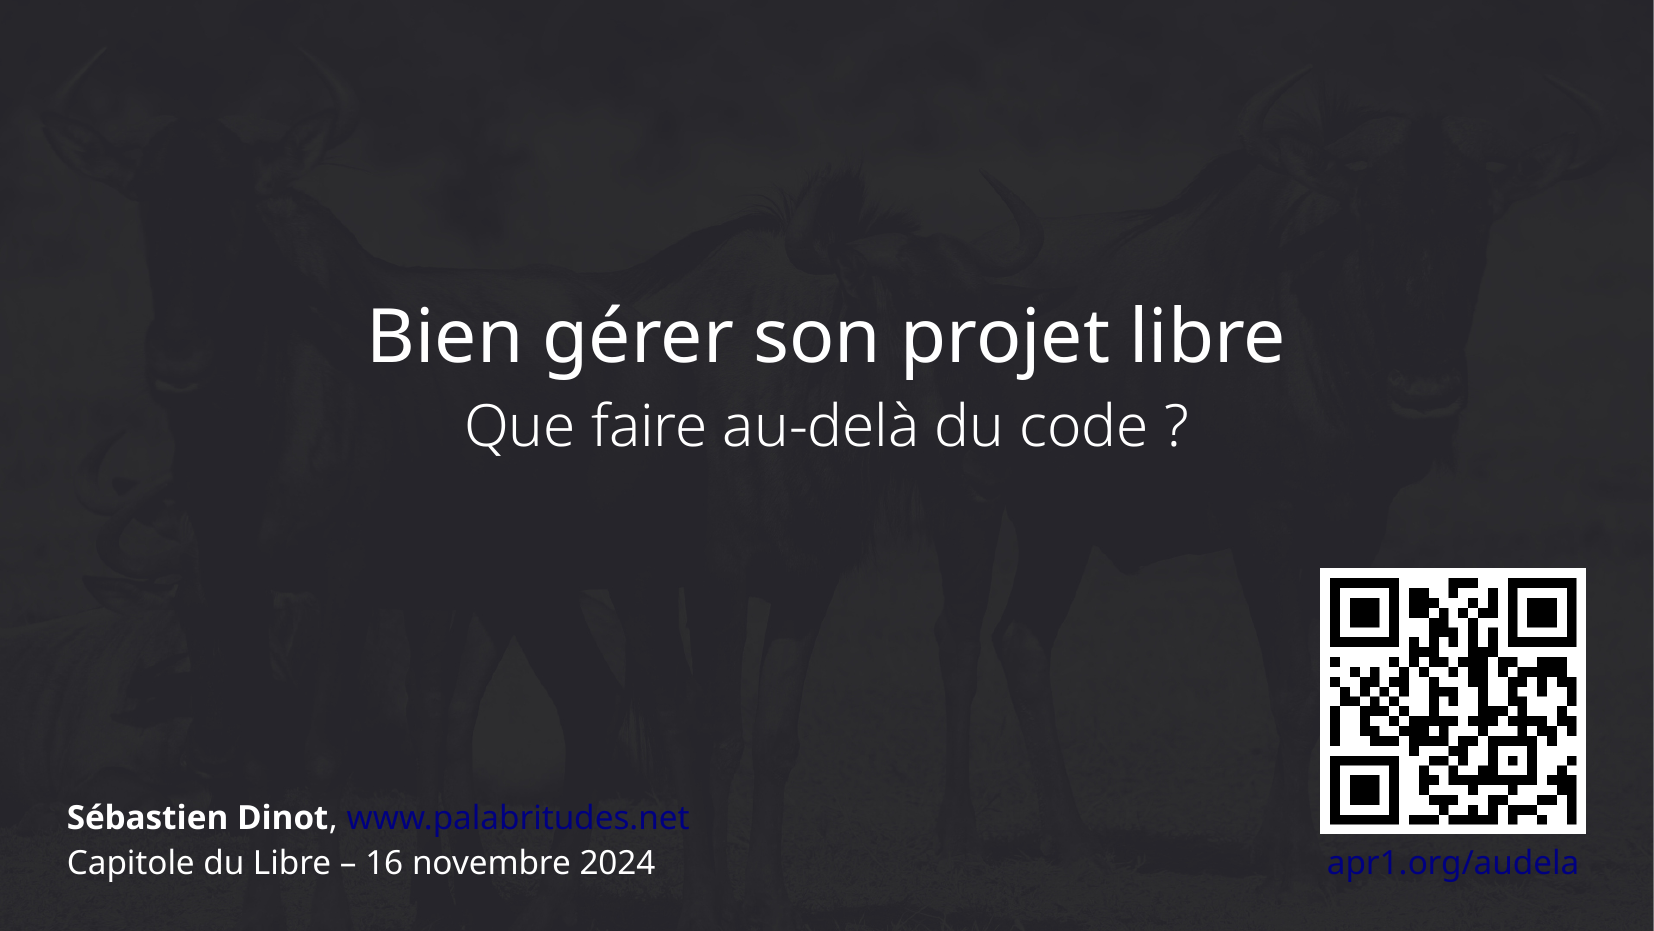

# Bien gérer son projet libre
Que faire au-delà du code ?
Sébastien Dinot, www.palabritudes.net
Capitole du Libre – 16 novembre 2024
apr1.org/audela